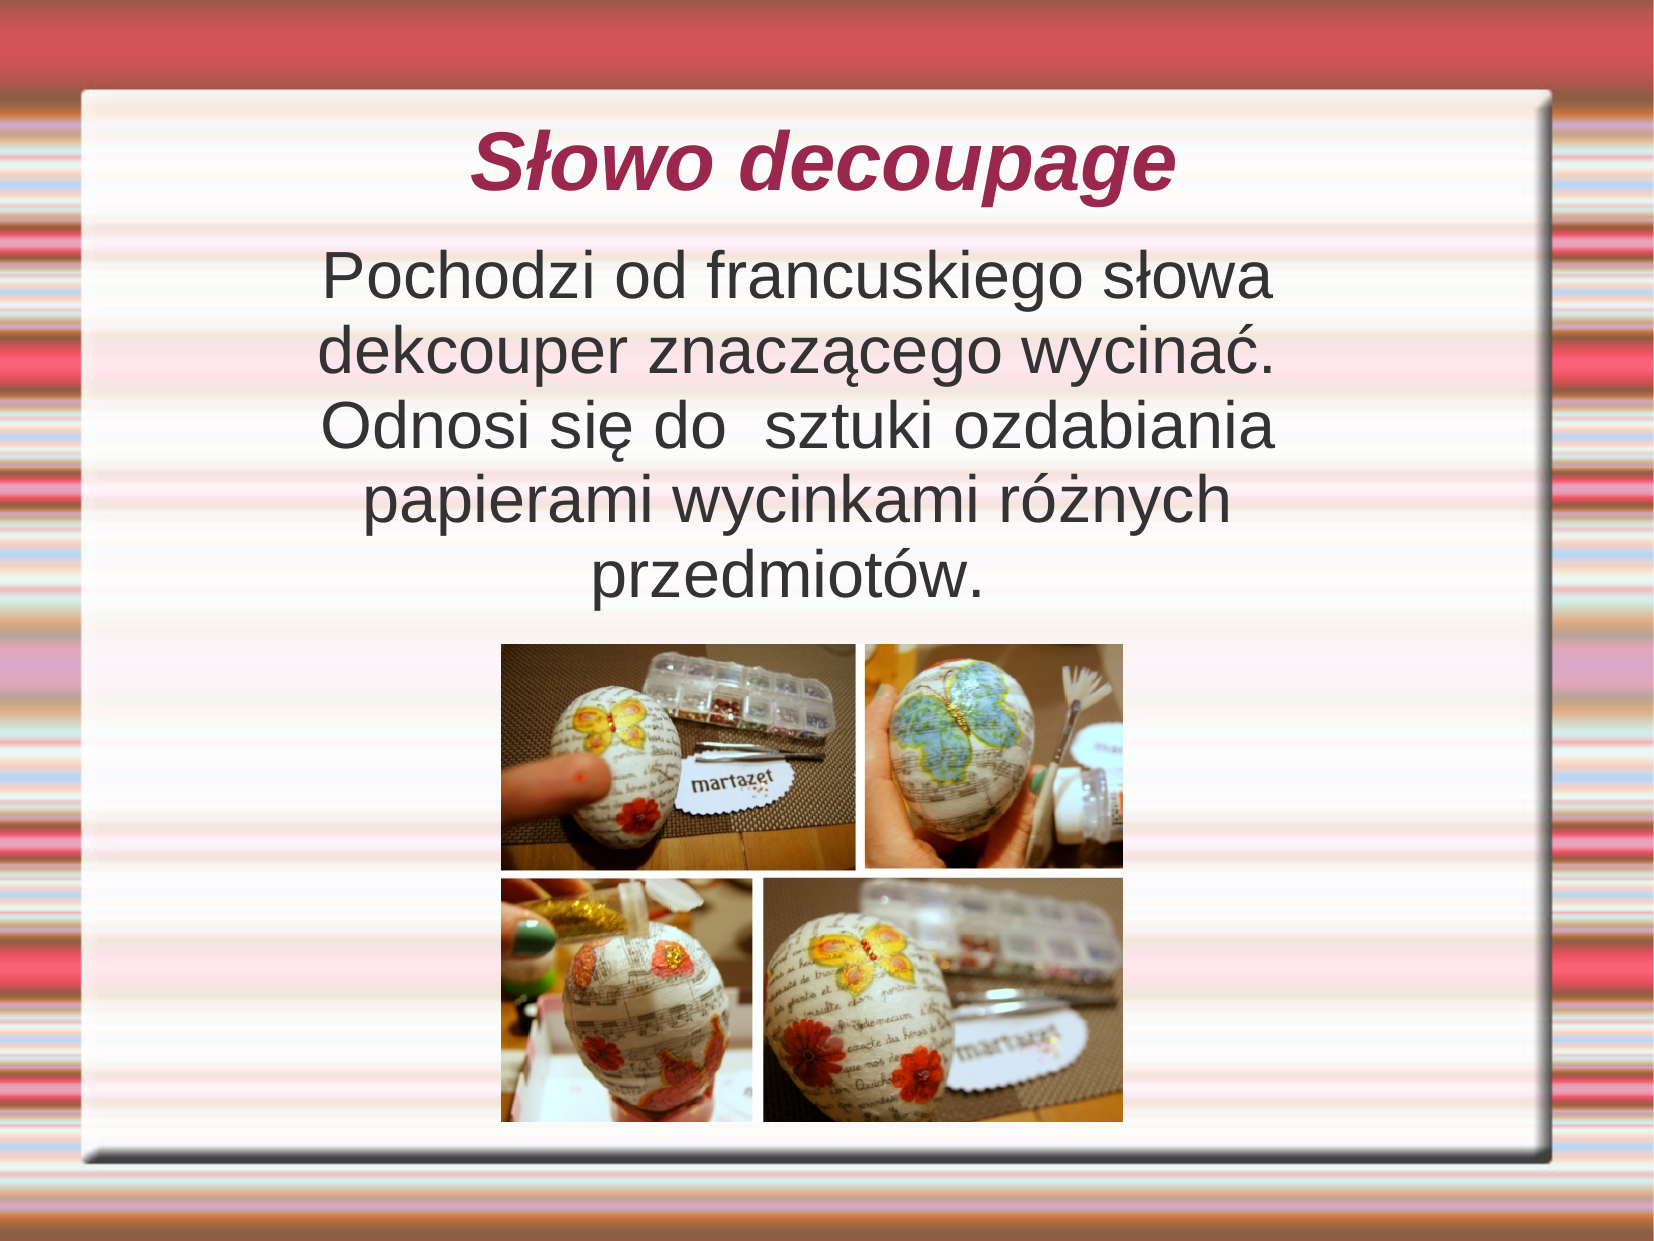

# Słowo decoupage
Pochodzi od francuskiego słowa dekcouper znaczącego wycinać. Odnosi się do sztuki ozdabiania papierami wycinkami różnych przedmiotów.